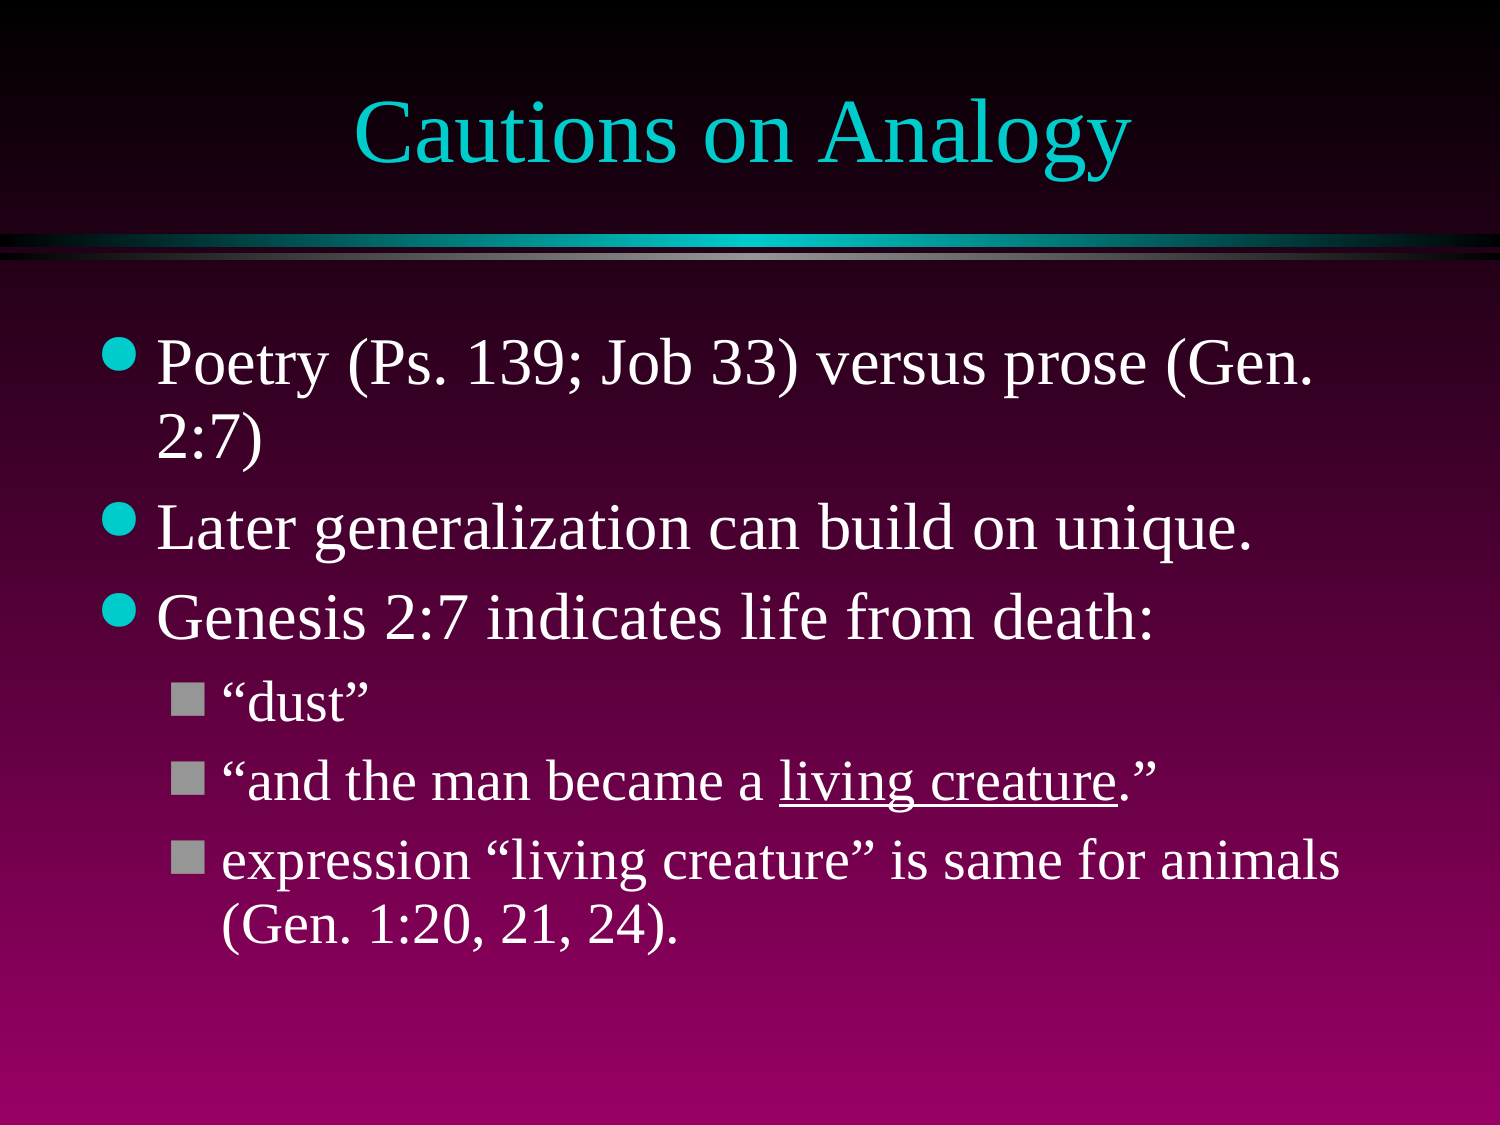

# Cautions on Analogy
Poetry (Ps. 139; Job 33) versus prose (Gen. 2:7)
Later generalization can build on unique.
Genesis 2:7 indicates life from death:
“dust”
“and the man became a living creature.”
expression “living creature” is same for animals (Gen. 1:20, 21, 24).